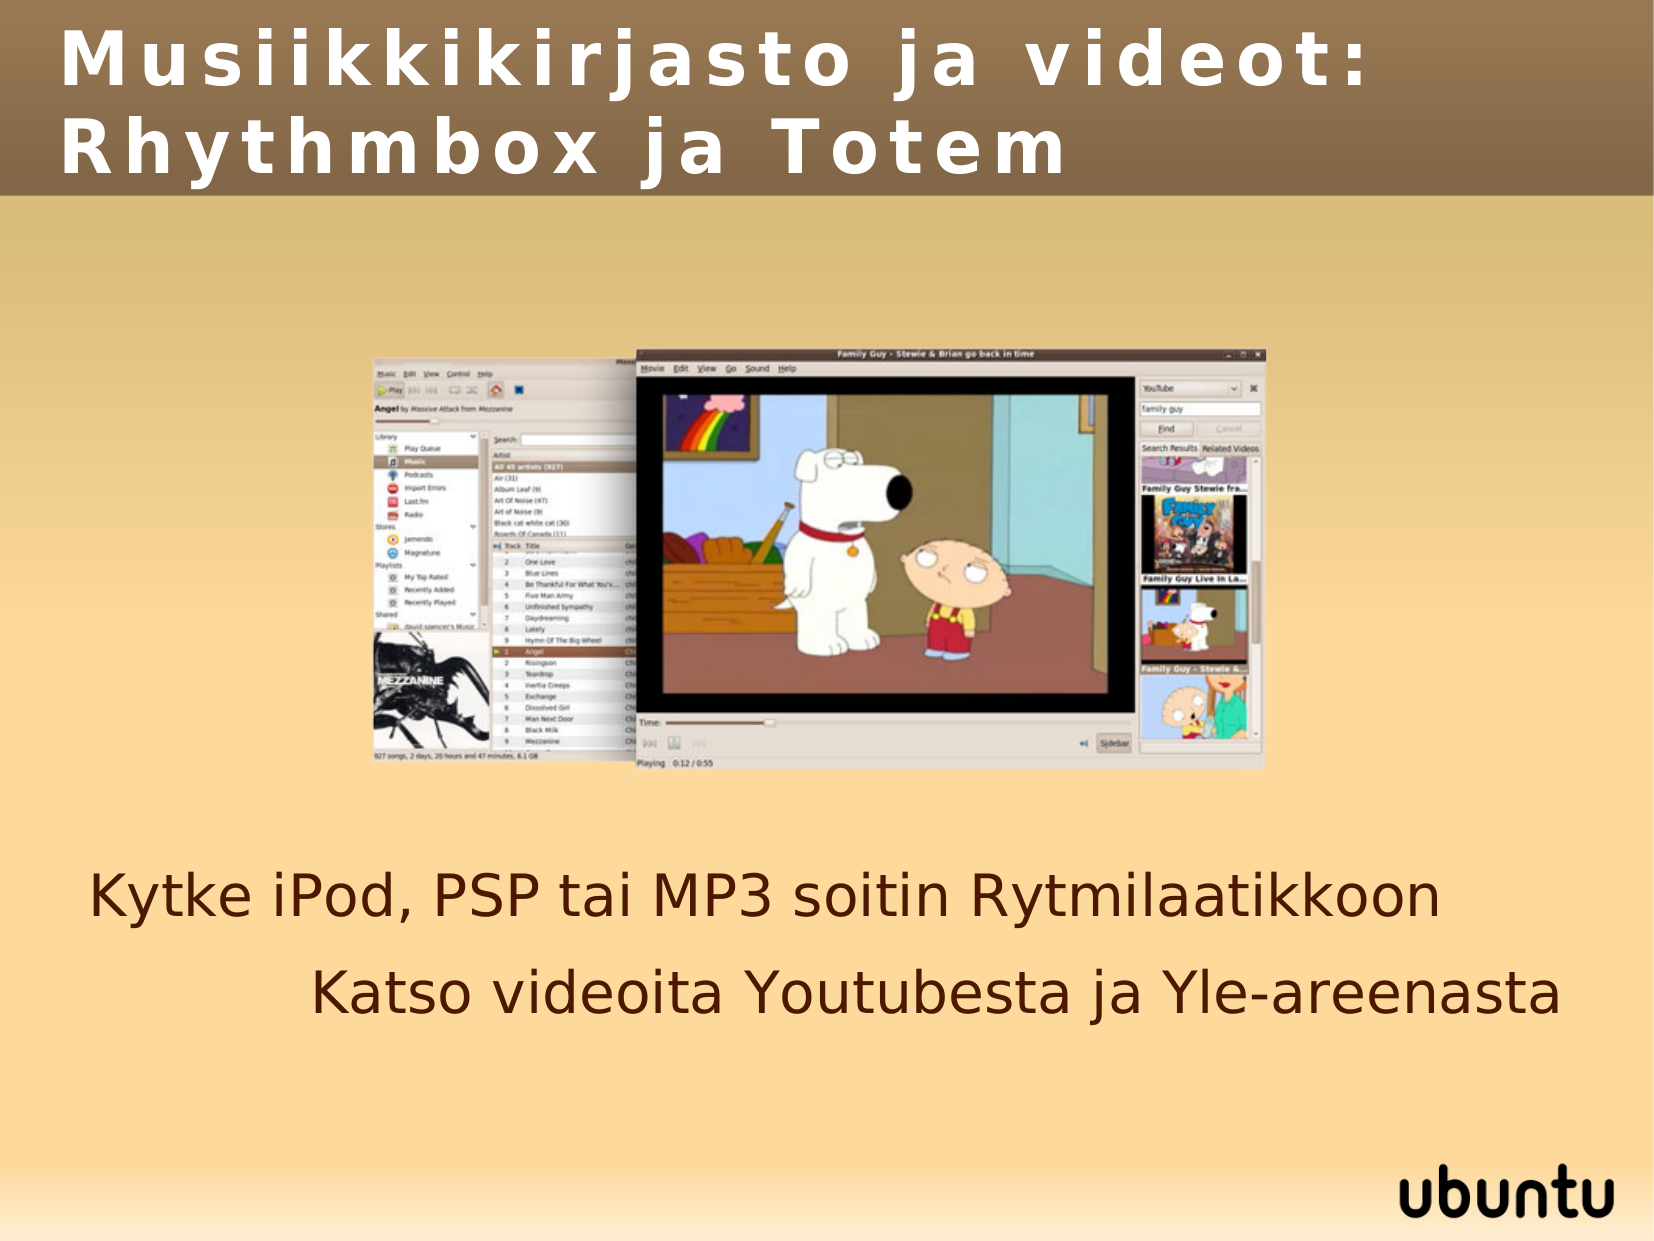

# Musiikkikirjasto ja videot: Rhythmbox ja Totem
Kytke iPod, PSP tai MP3 soitin Rytmilaatikkoon
 Katso videoita Youtubesta ja Yle-areenasta